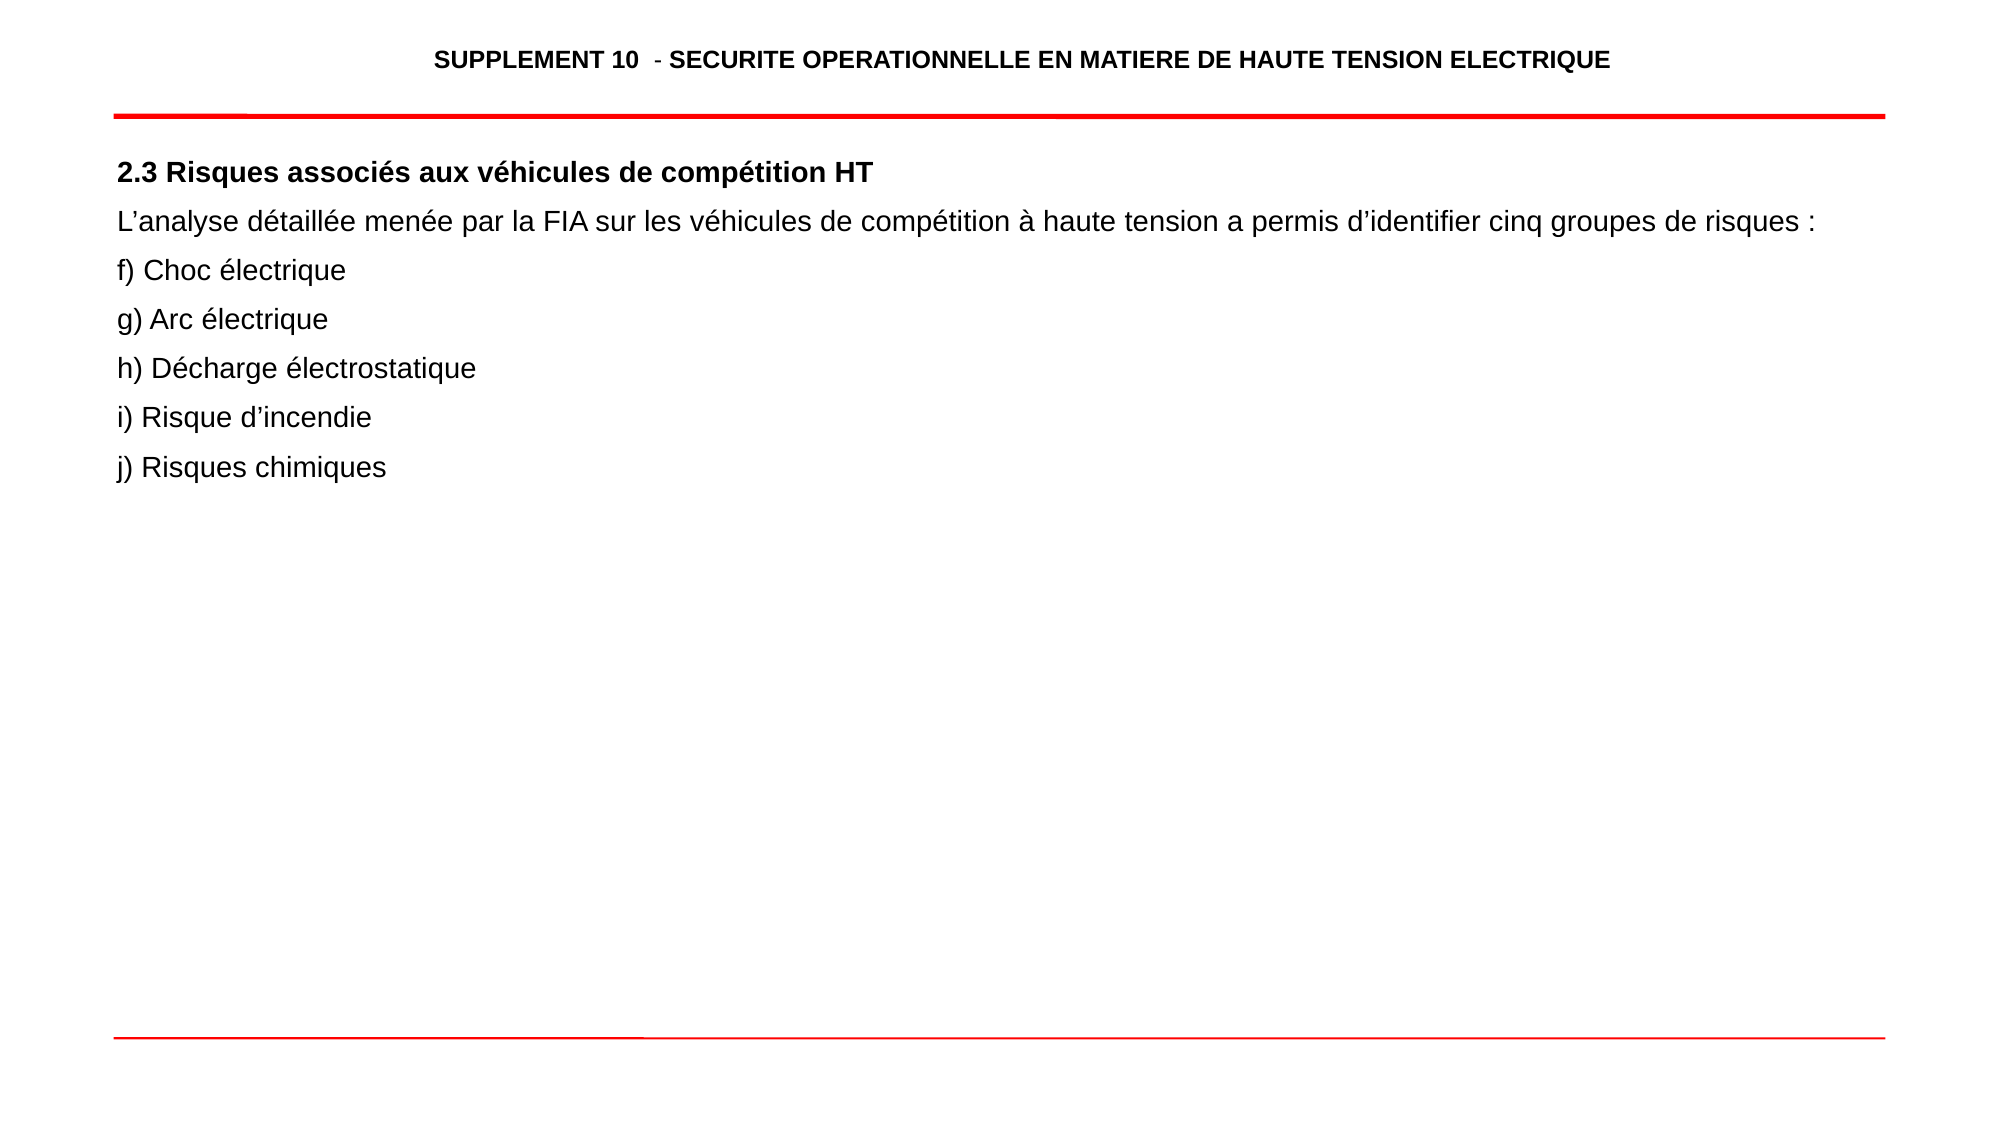

SUPPLEMENT 10 - SECURITE OPERATIONNELLE EN MATIERE DE HAUTE TENSION ELECTRIQUE
2.3 Risques associés aux véhicules de compétition HT
L’analyse détaillée menée par la FIA sur les véhicules de compétition à haute tension a permis d’identifier cinq groupes de risques :
f) Choc électrique
g) Arc électrique
h) Décharge électrostatique
i) Risque d’incendie
j) Risques chimiques